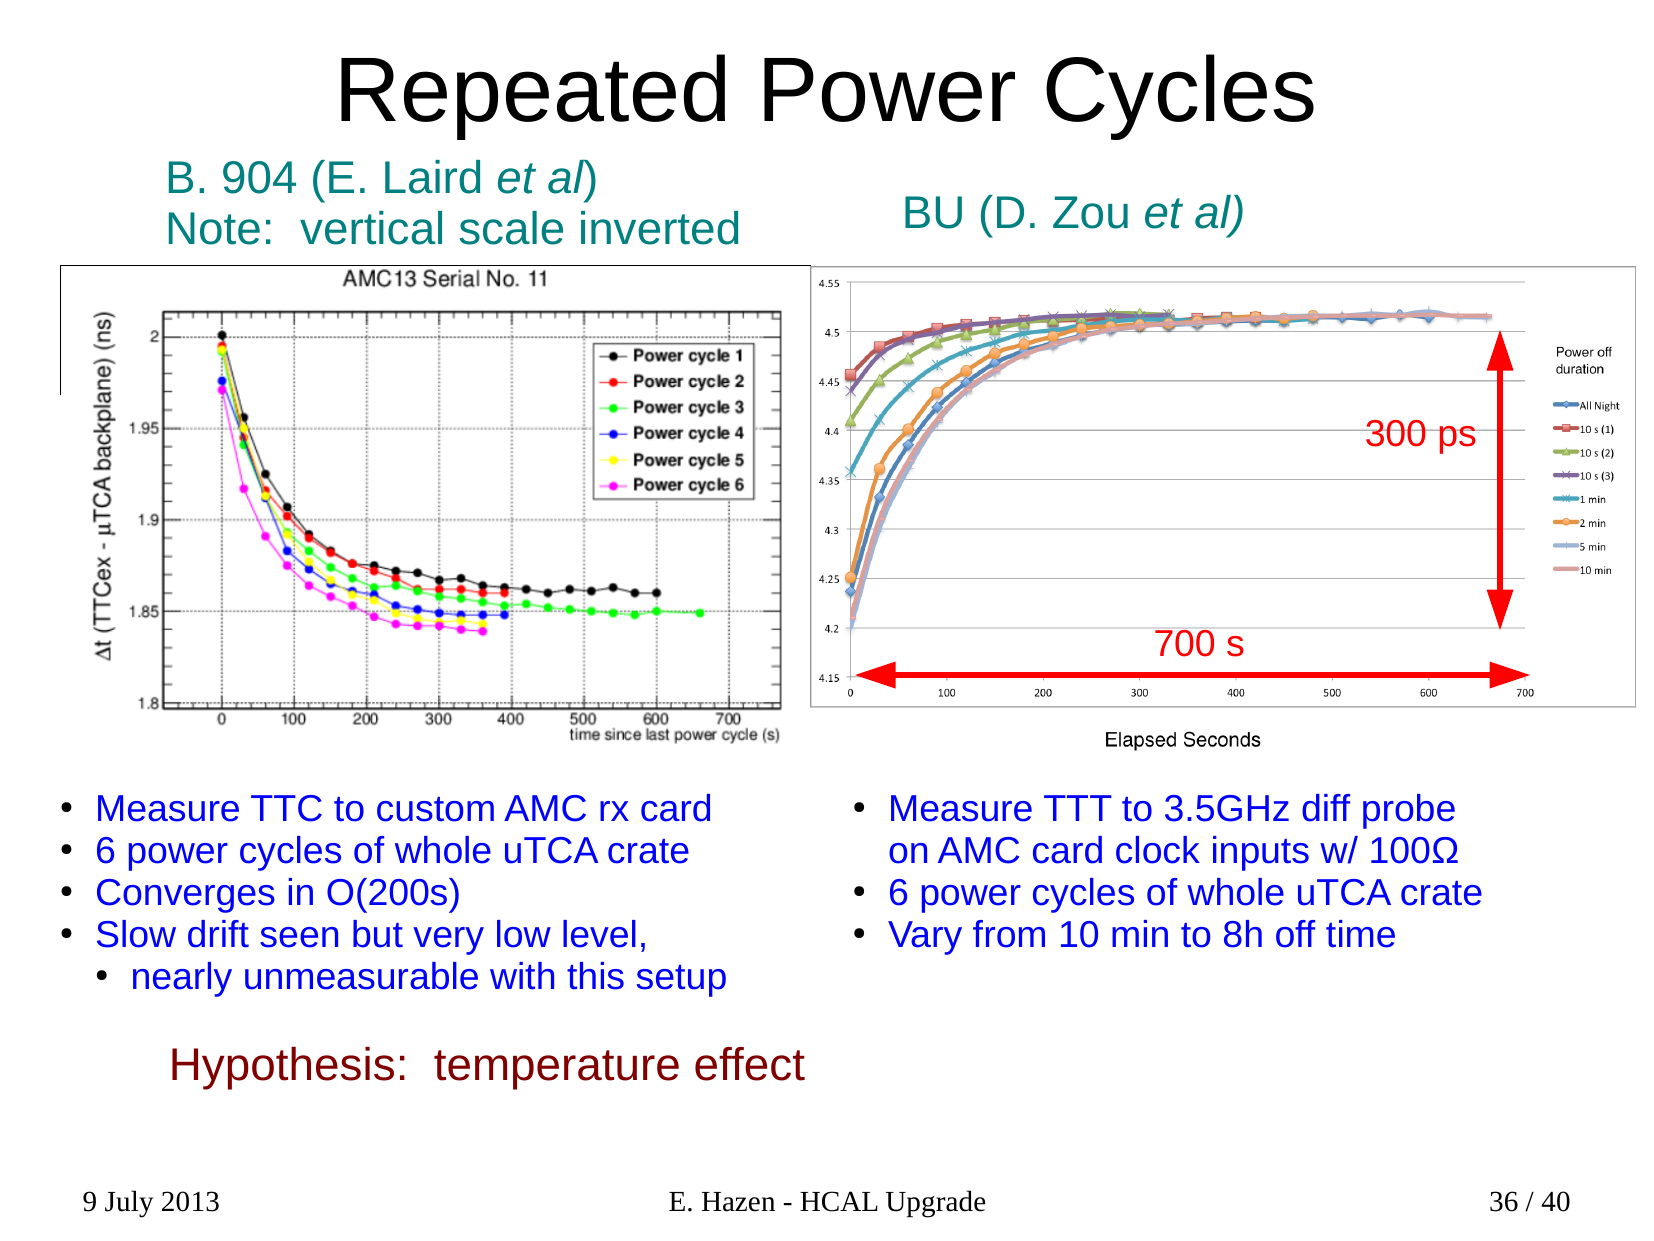

# Repeated Power Cycles
B. 904 (E. Laird et al)
Note: vertical scale inverted
BU (D. Zou et al)
300 ps
700 s
Measure TTC to custom AMC rx card
6 power cycles of whole uTCA crate
Converges in O(200s)
Slow drift seen but very low level,
nearly unmeasurable with this setup
 Hypothesis: temperature effect
Measure TTT to 3.5GHz diff probe
on AMC card clock inputs w/ 100Ω
6 power cycles of whole uTCA crate
Vary from 10 min to 8h off time
9 July 2013
E. Hazen - HCAL Upgrade
36